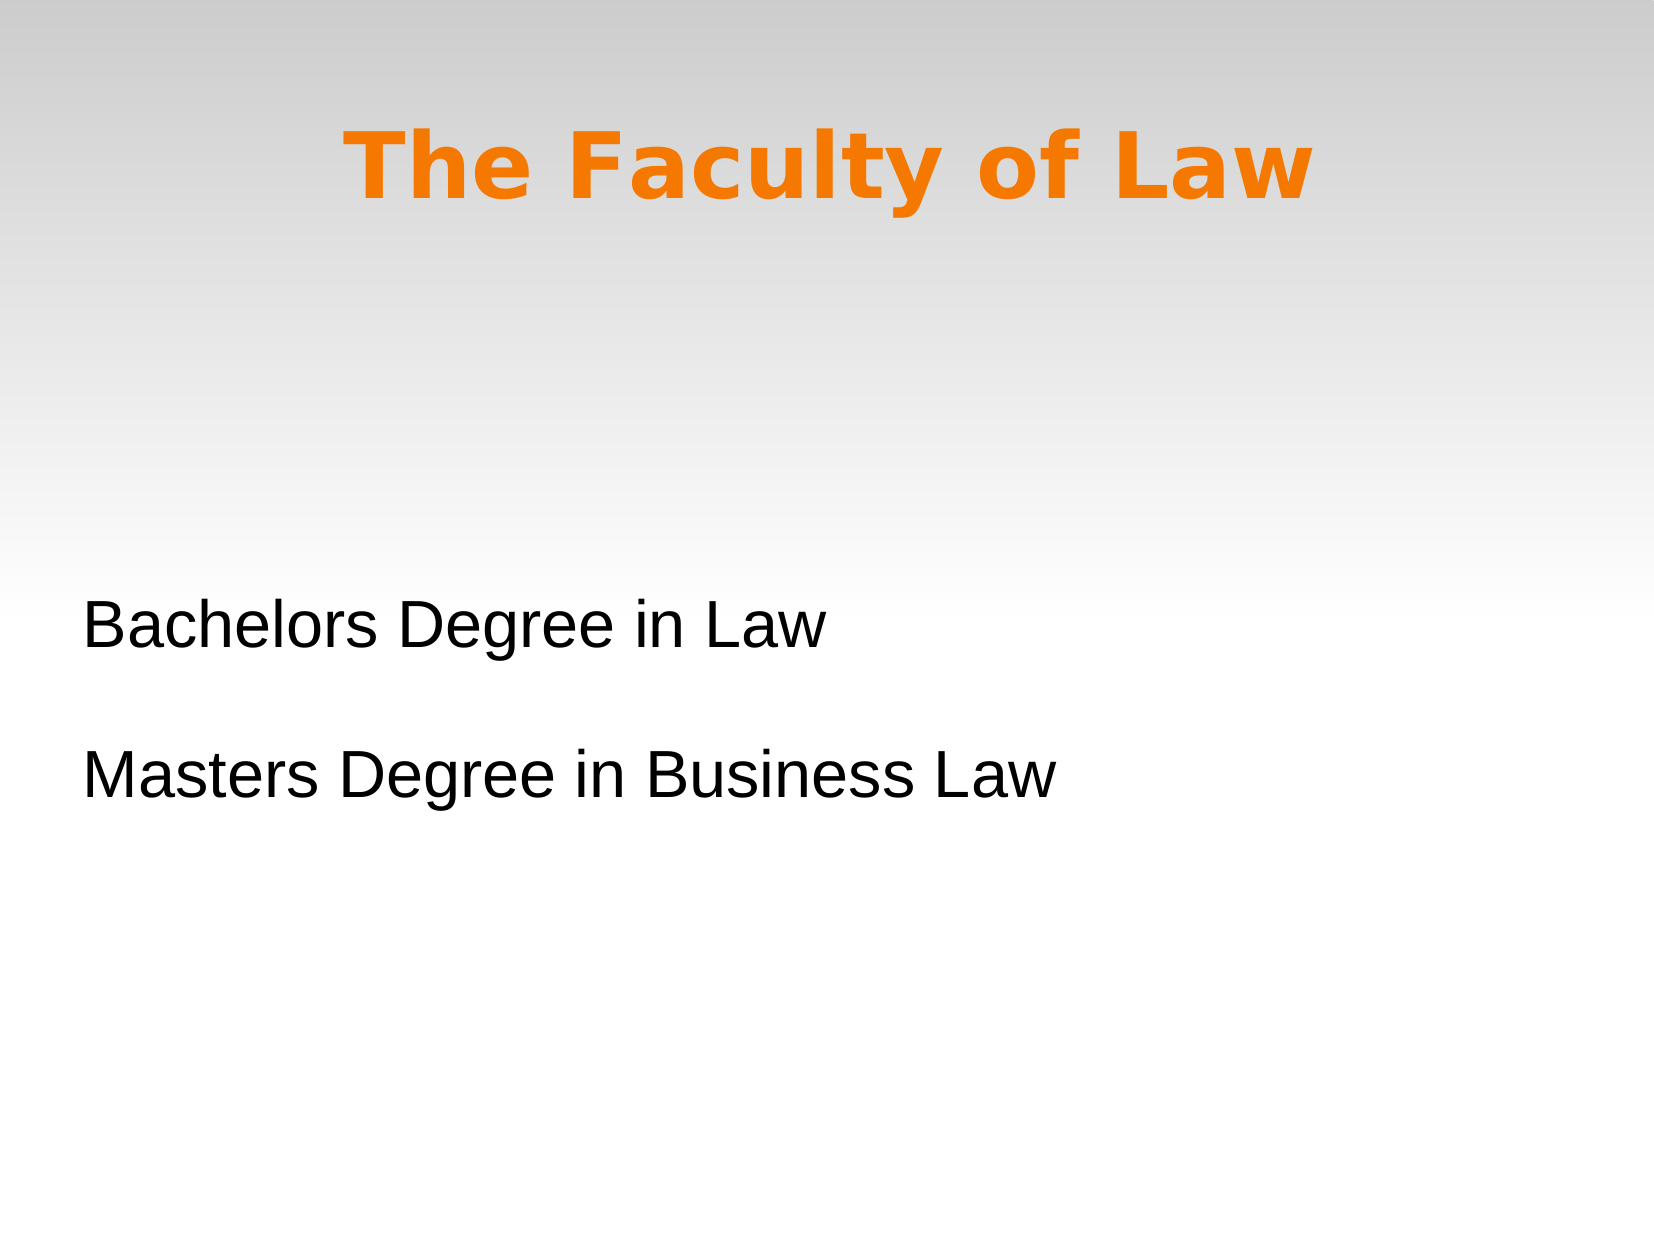

# The Faculty of Law
Bachelors Degree in Law
Masters Degree in Business Law